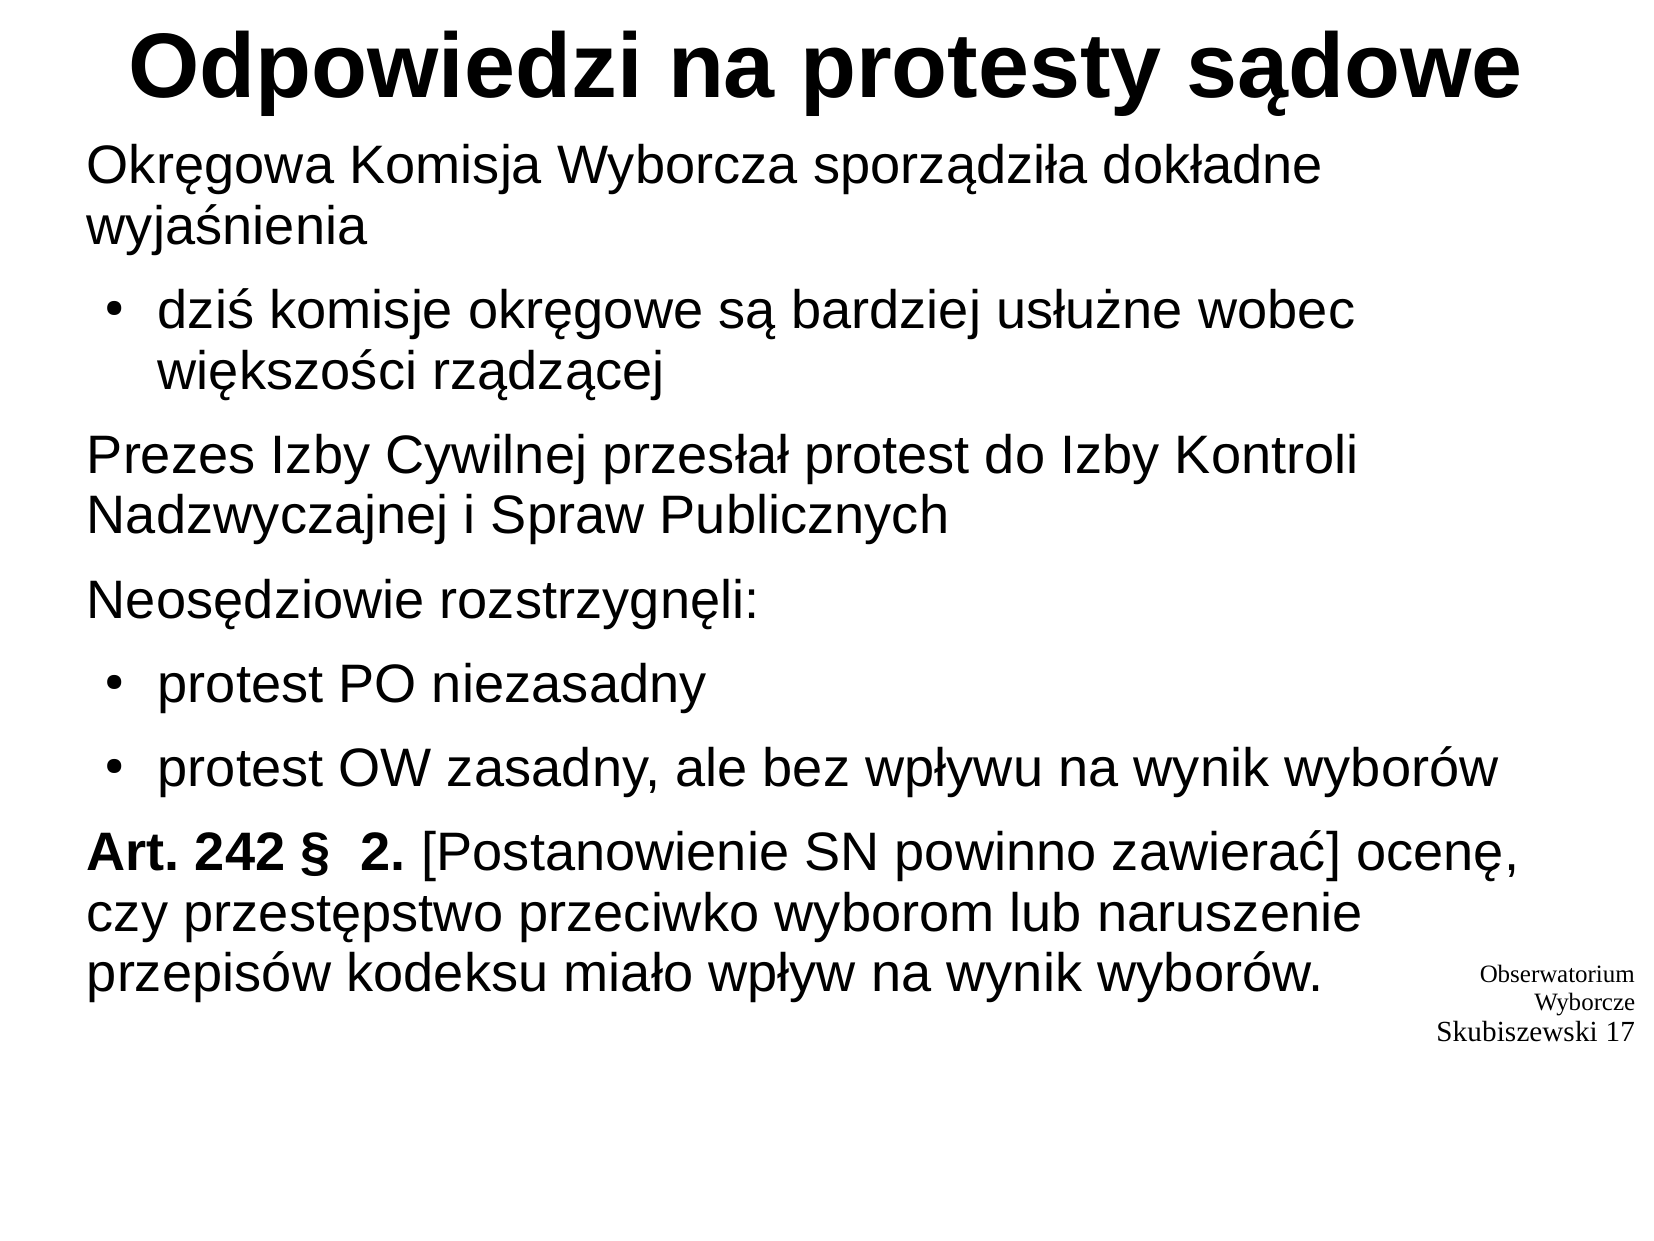

# Odpowiedzi na protesty sądowe
Okręgowa Komisja Wyborcza sporządziła dokładne wyjaśnienia
dziś komisje okręgowe są bardziej usłużne wobec większości rządzącej
Prezes Izby Cywilnej przesłał protest do Izby Kontroli Nadzwyczajnej i Spraw Publicznych
Neosędziowie rozstrzygnęli:
protest PO niezasadny
protest OW zasadny, ale bez wpływu na wynik wyborów
Art. 242 § 2. [Postanowienie SN powinno zawierać] ocenę, czy przestępstwo przeciwko wyborom lub naruszenie przepisów kodeksu miało wpływ na wynik wyborów.
17